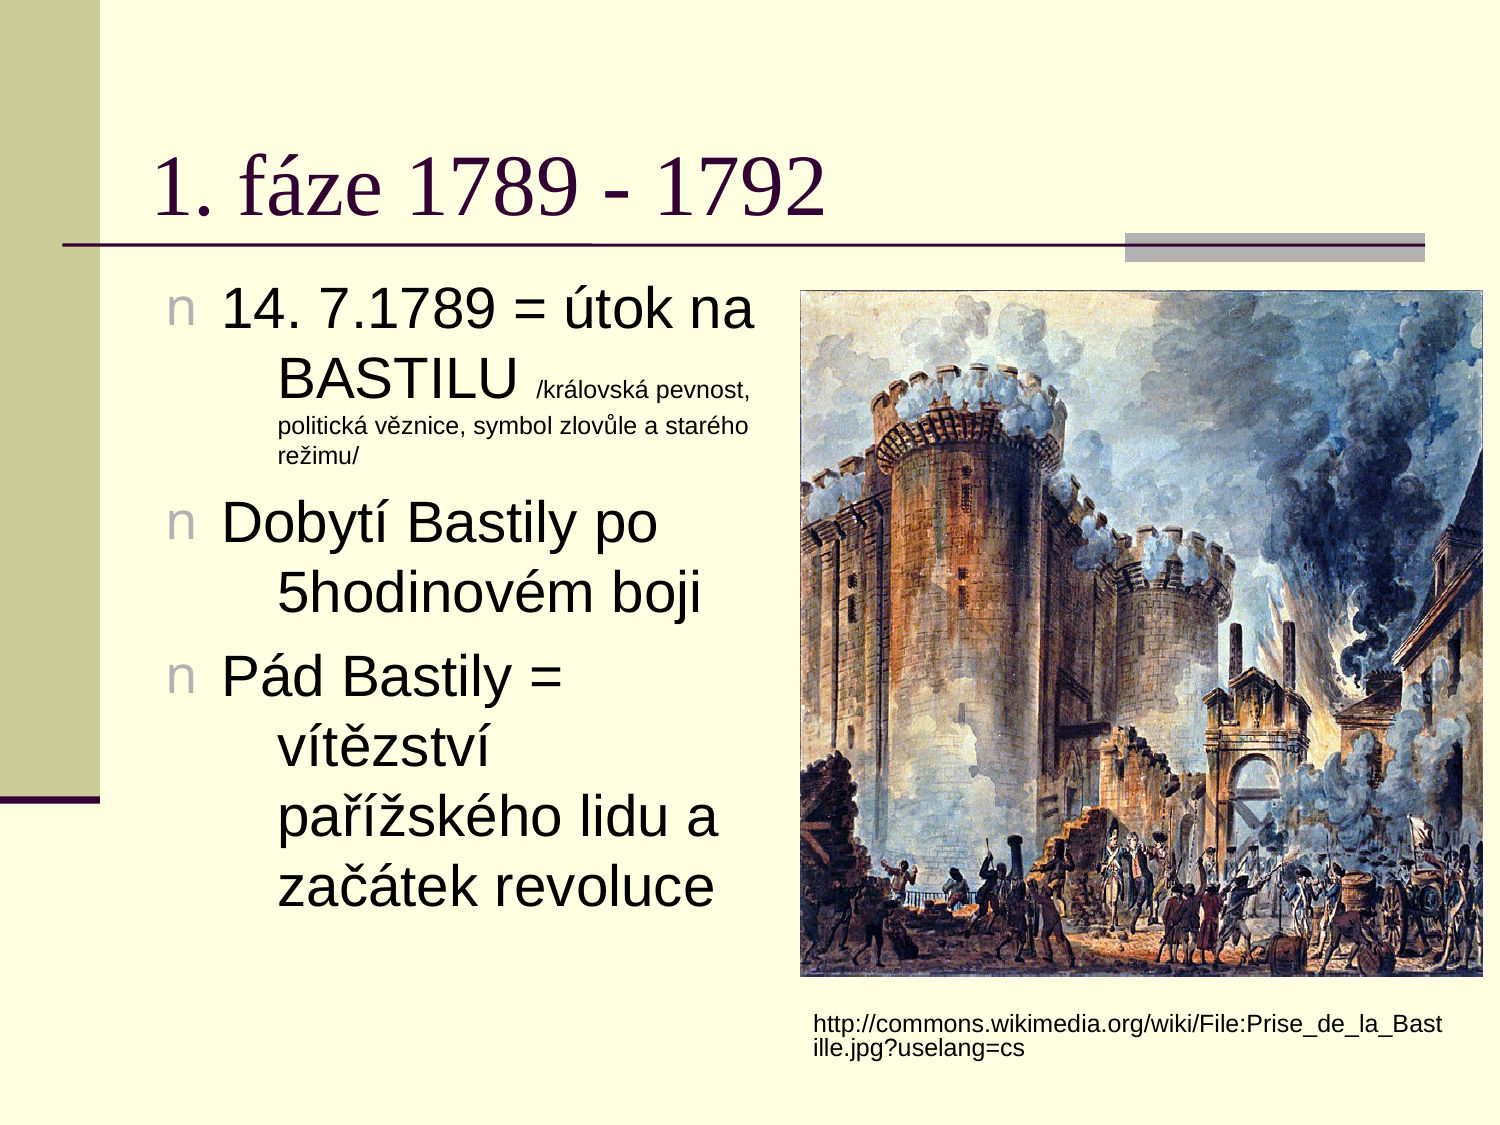

# 1. fáze 1789 - 1792
14. 7.1789 = útok na BASTILU /královská pevnost, politická věznice, symbol zlovůle a starého režimu/
Dobytí Bastily po 5hodinovém boji
Pád Bastily = vítězství pařížského lidu a začátek revoluce
http://commons.wikimedia.org/wiki/File:Prise_de_la_Bastille.jpg?uselang=cs